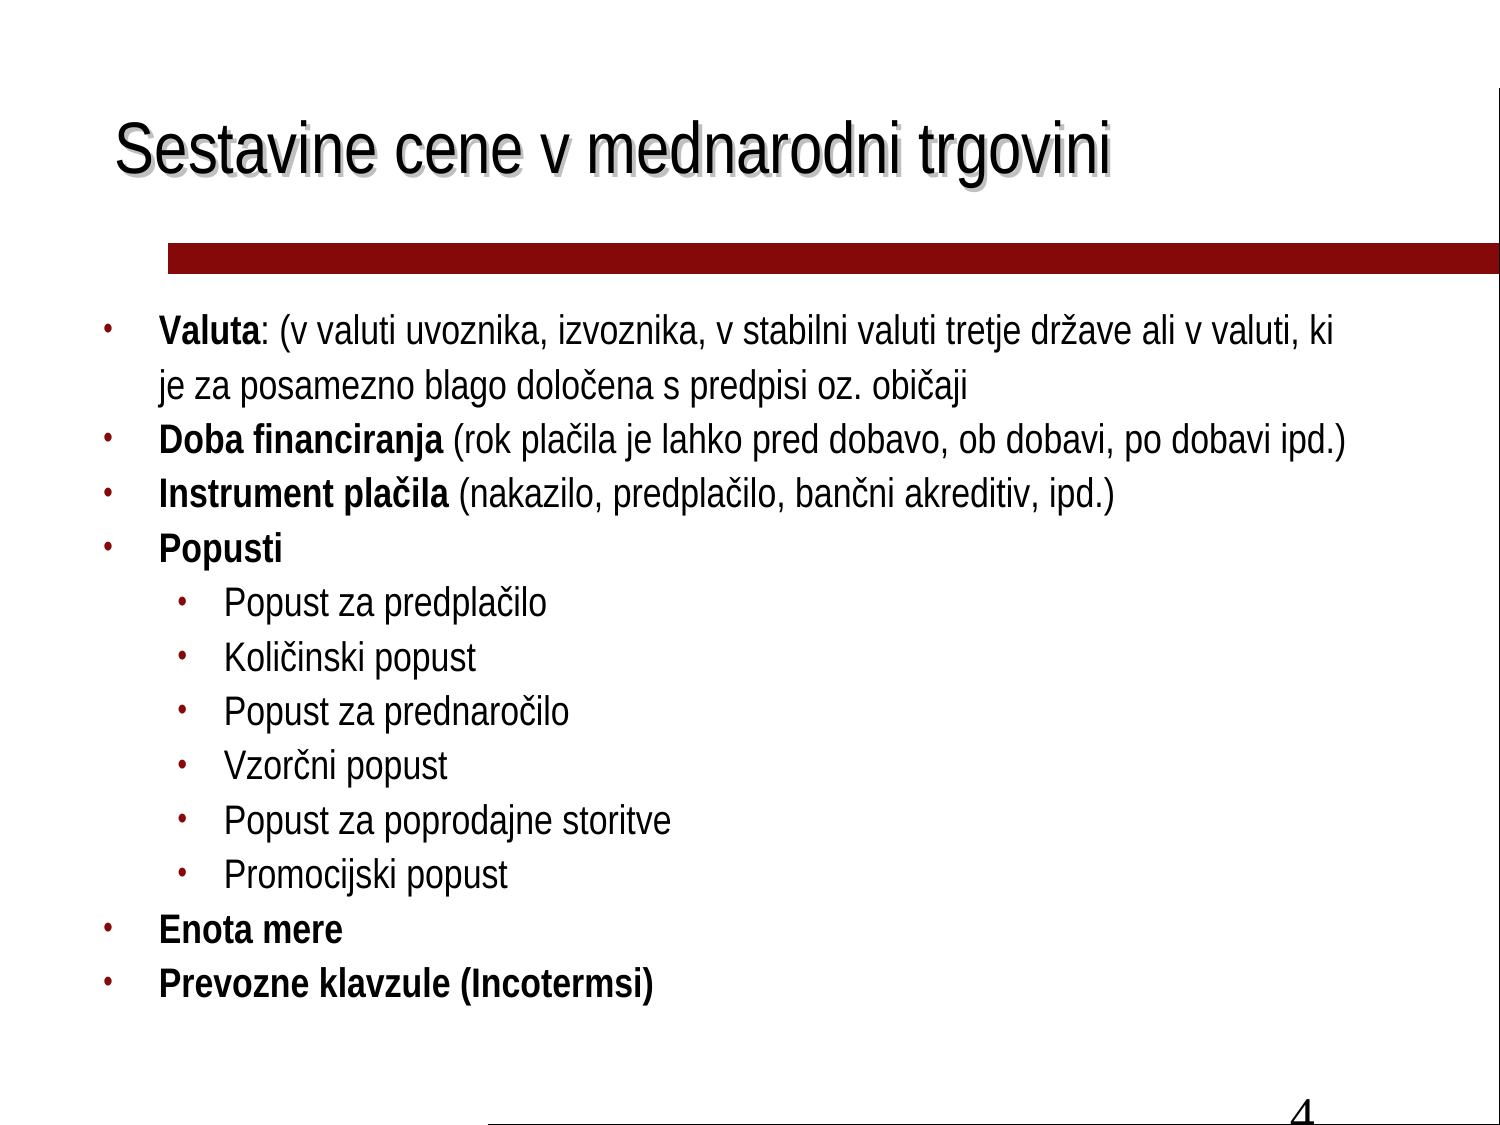

# Sestavine cene v mednarodni trgovini
Valuta: (v valuti uvoznika, izvoznika, v stabilni valuti tretje države ali v valuti, ki je za posamezno blago določena s predpisi oz. običaji
Doba financiranja (rok plačila je lahko pred dobavo, ob dobavi, po dobavi ipd.)
Instrument plačila (nakazilo, predplačilo, bančni akreditiv, ipd.)
Popusti
Popust za predplačilo
Količinski popust
Popust za prednaročilo
Vzorčni popust
Popust za poprodajne storitve
Promocijski popust
Enota mere
Prevozne klavzule (Incotermsi)
4